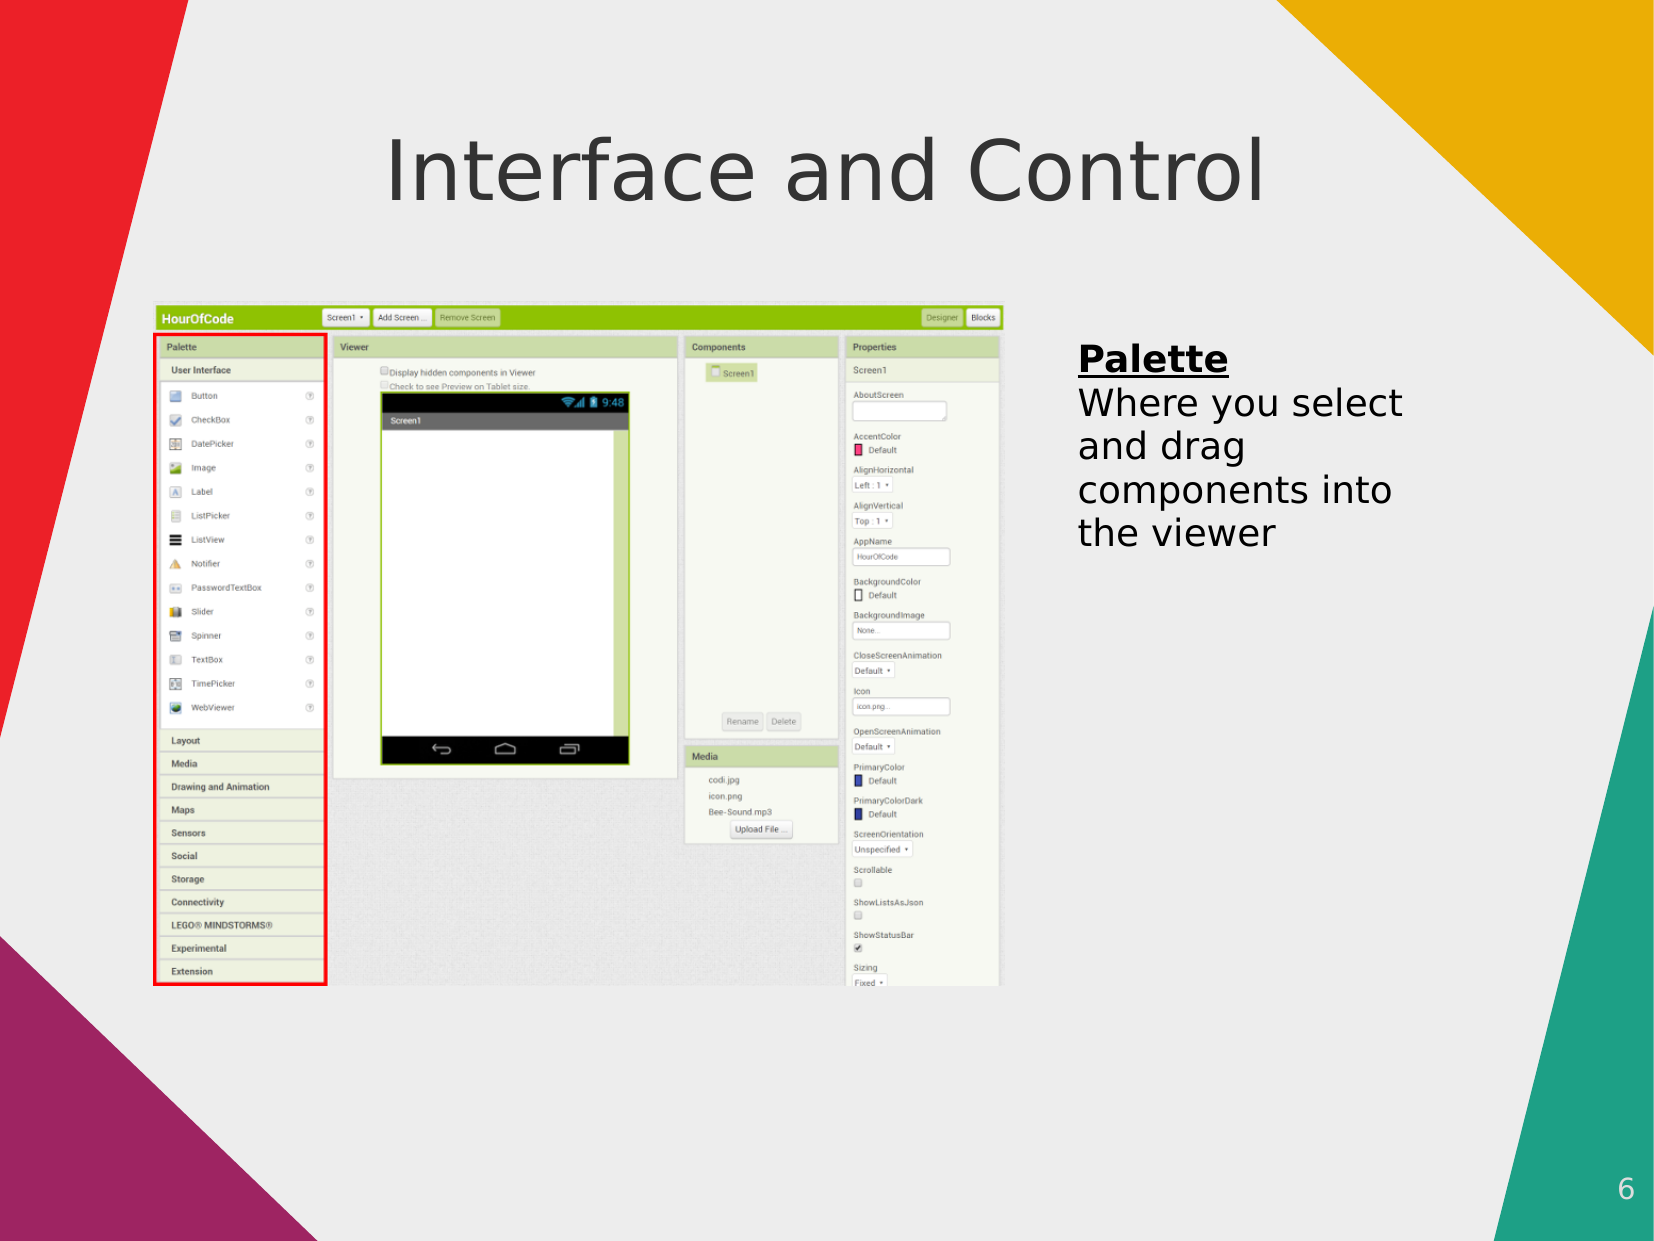

# Interface and Control
Palette
Where you select and drag components into the viewer
6